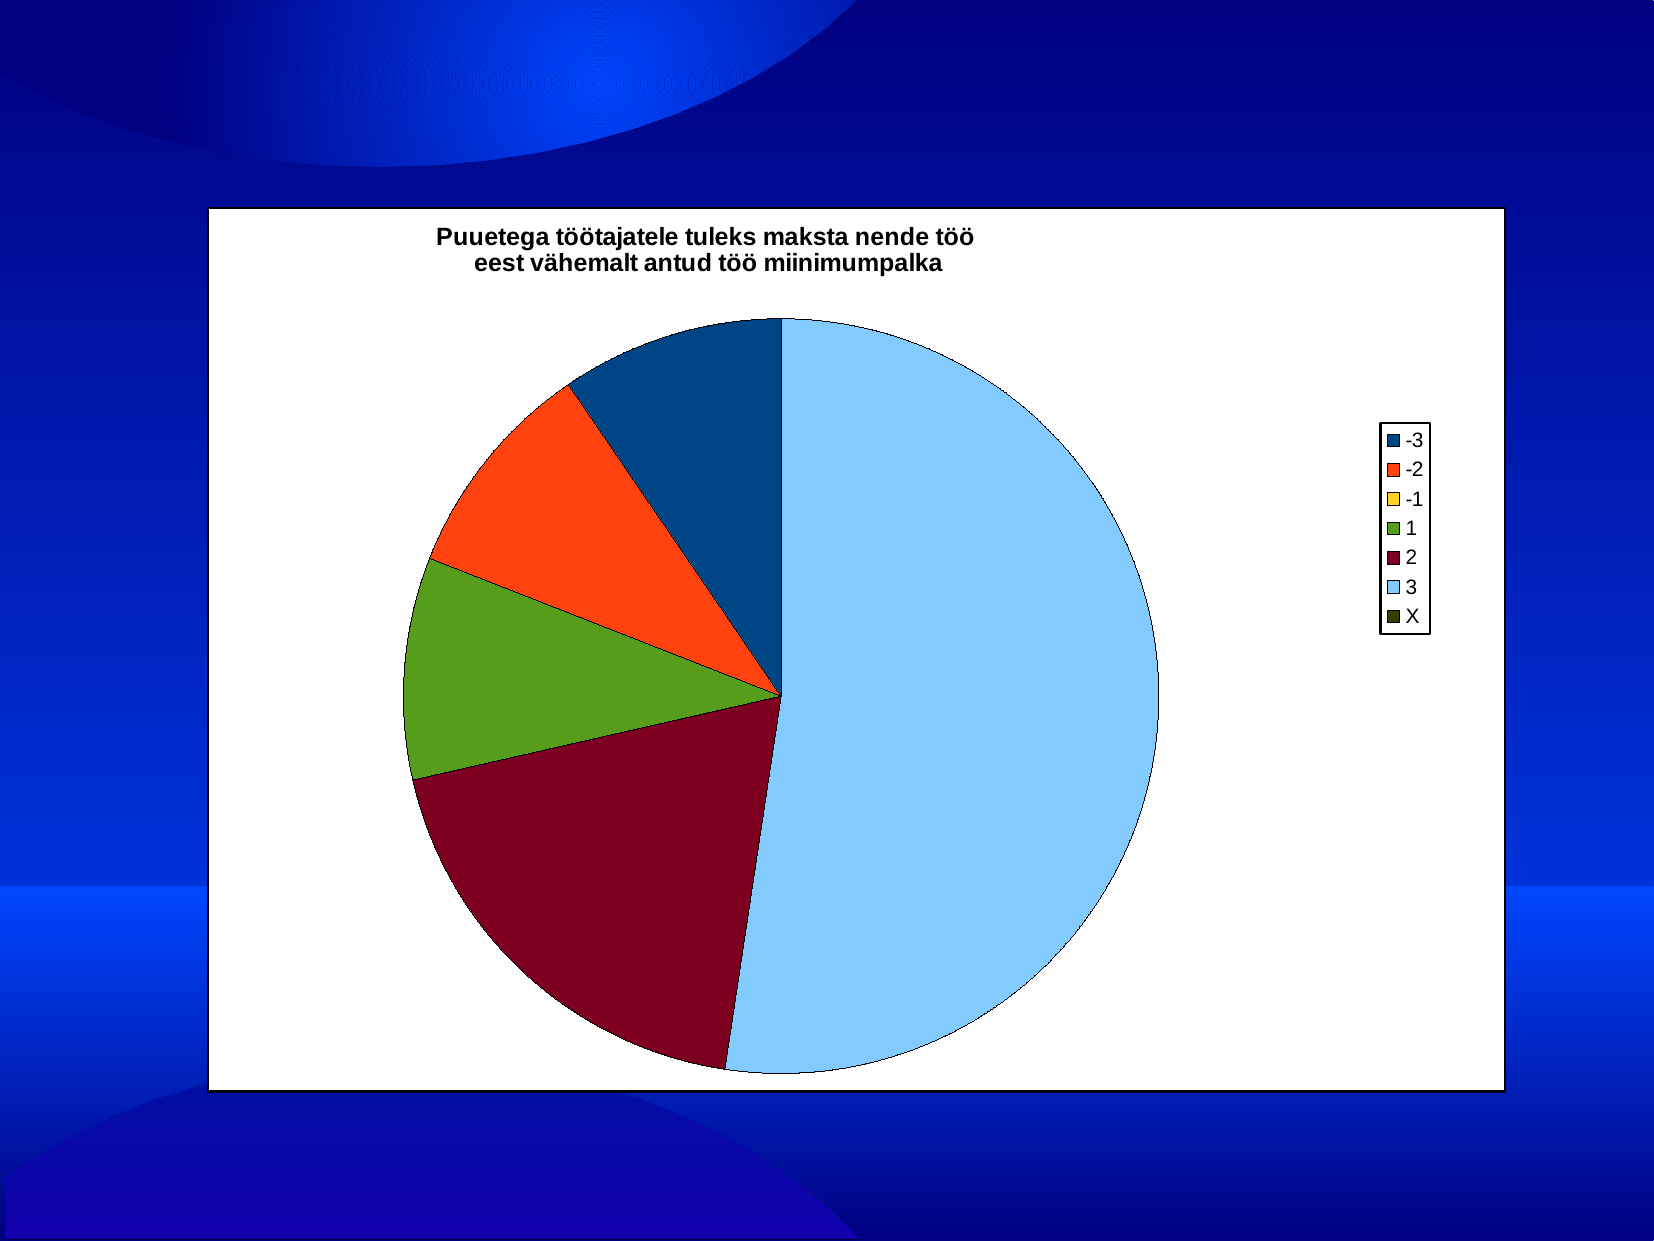

### Chart: Puuetega töötajatele tuleks maksta nende töö
eest vähemalt antud töö miinimumpalka
| Category | Rida 76 |
|---|---|
| -3 | 2.0 |
| -2 | 2.0 |
| -1 | None |
| 1 | 2.0 |
| 2 | 4.0 |
| 3 | 11.0 |
| X | None |